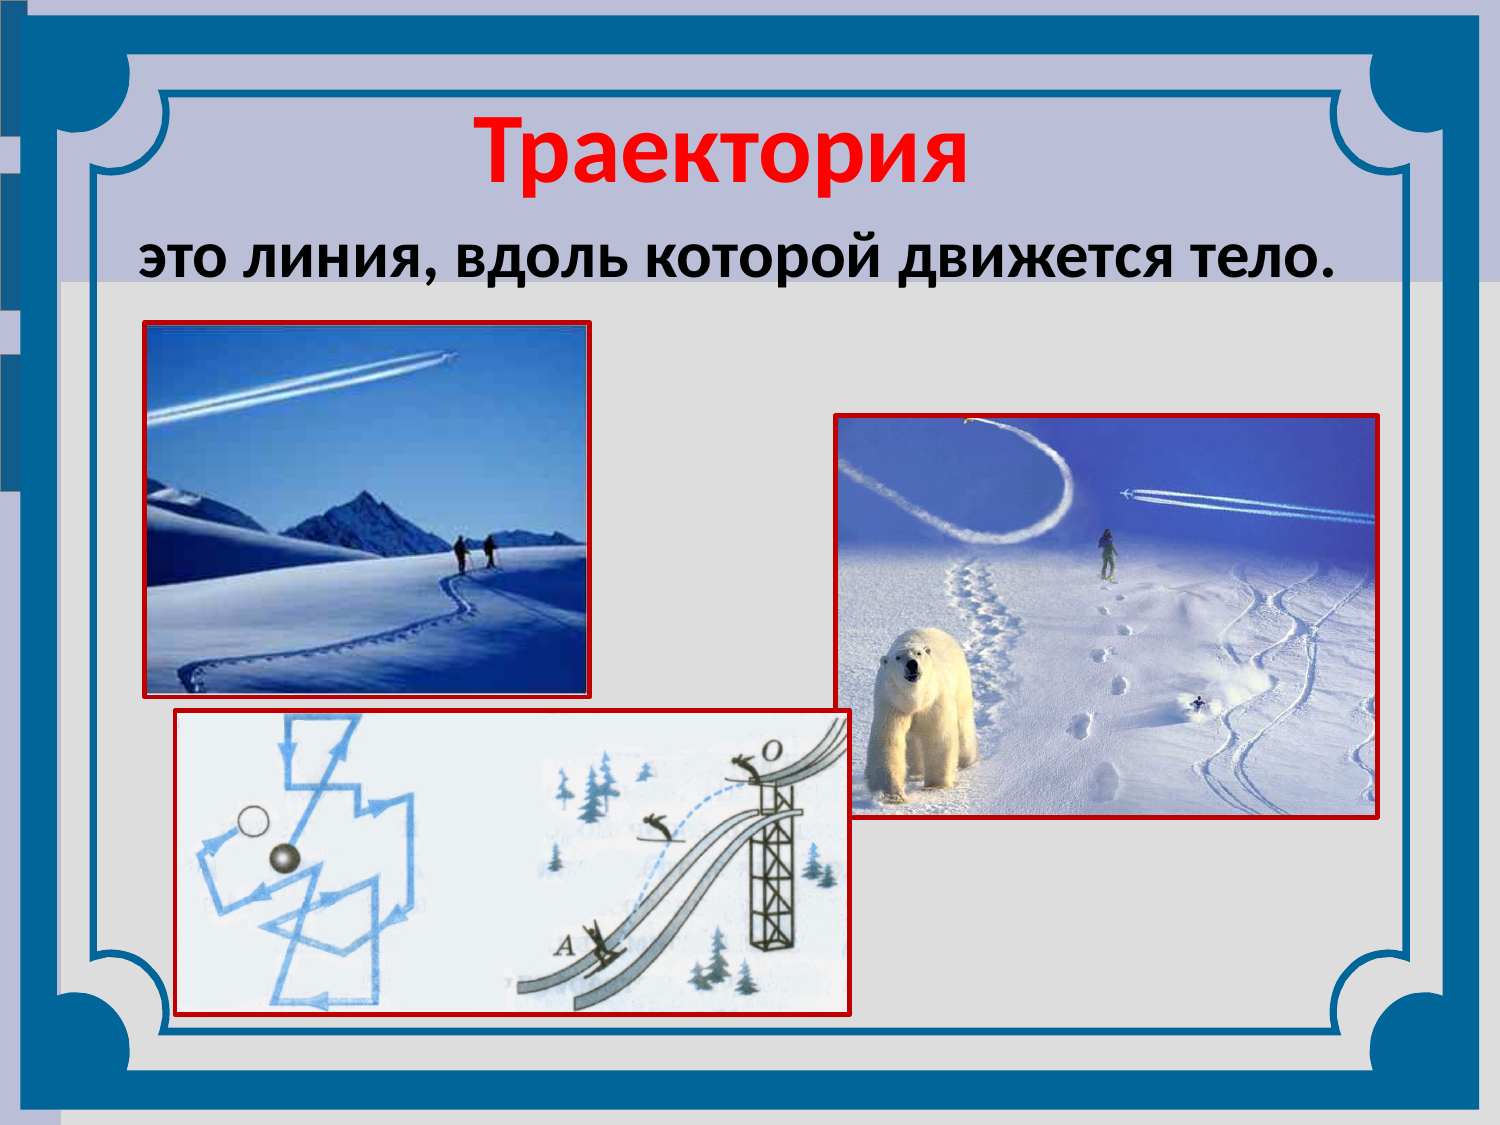

Траектория
это линия, вдоль которой движется тело.